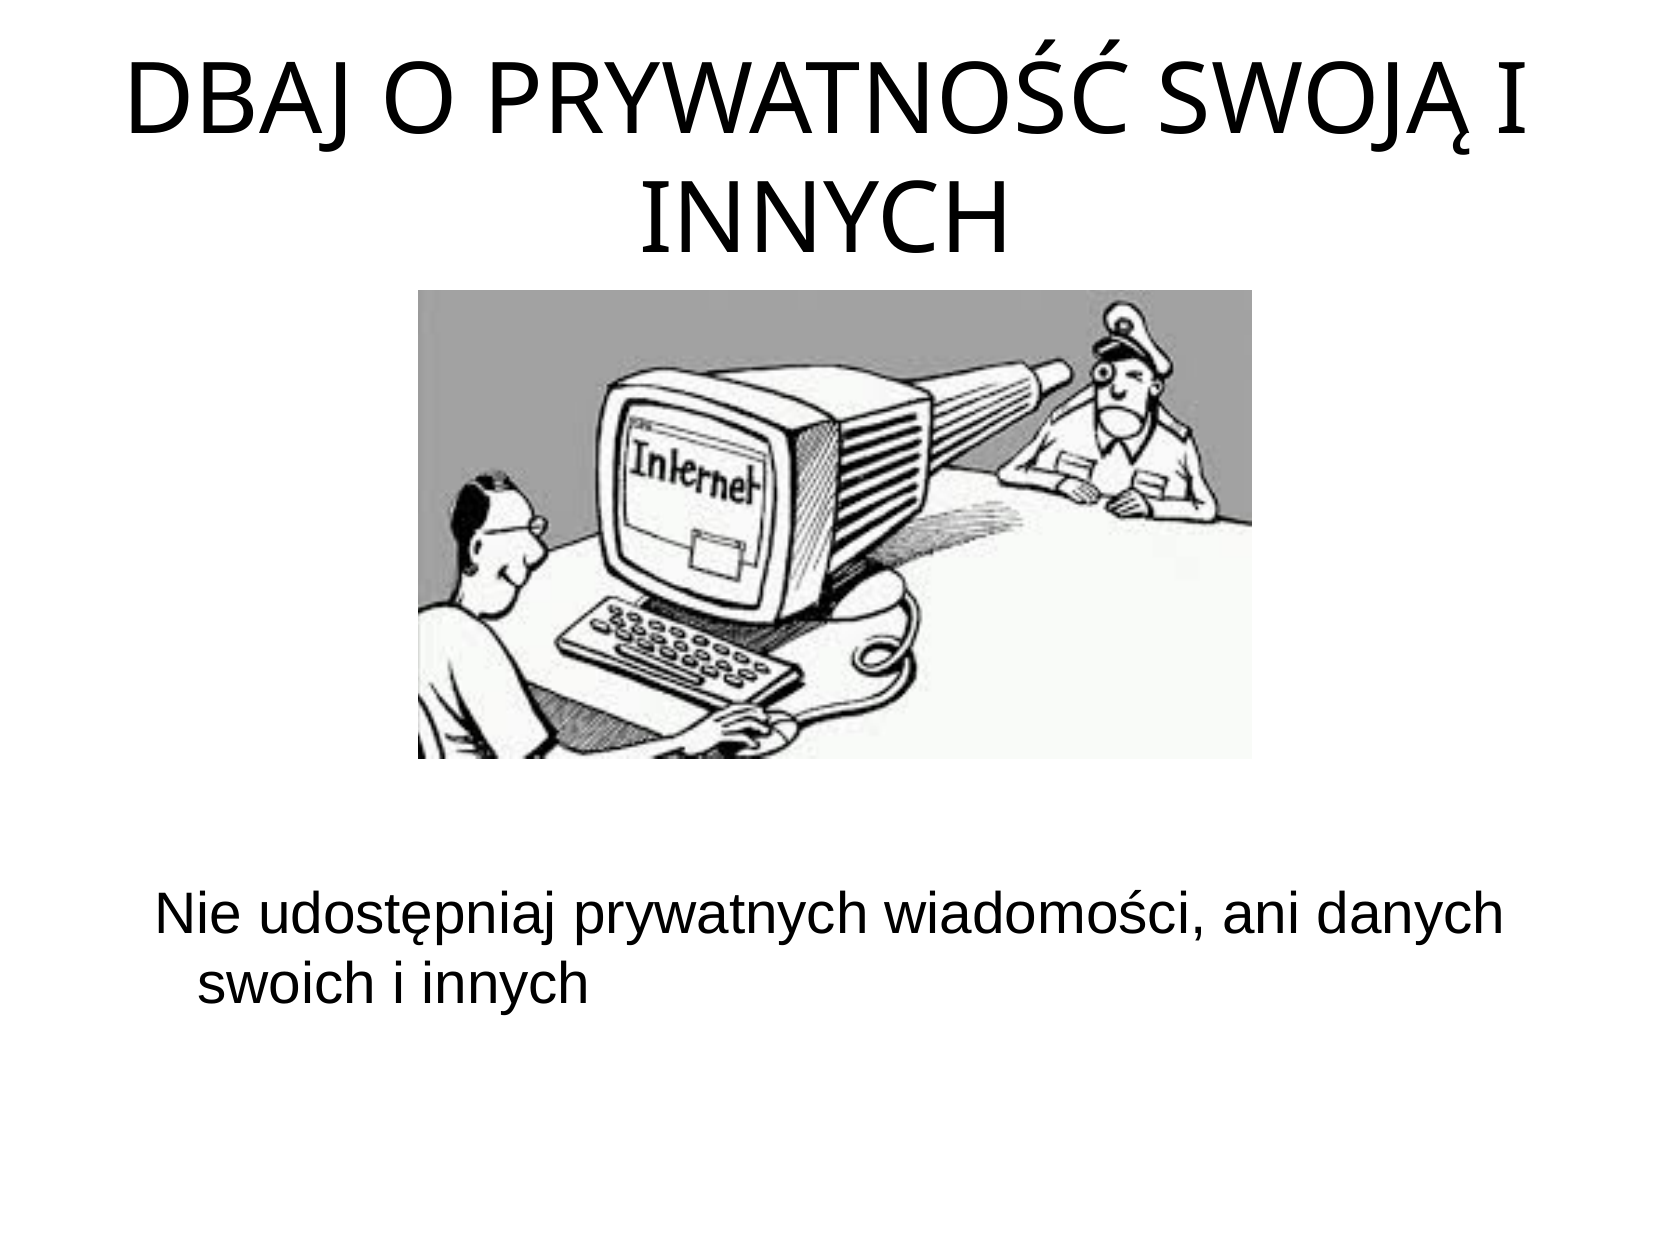

# DBAJ O PRYWATNOŚĆ SWOJĄ I INNYCH
Nie udostępniaj prywatnych wiadomości, ani danych swoich i innych